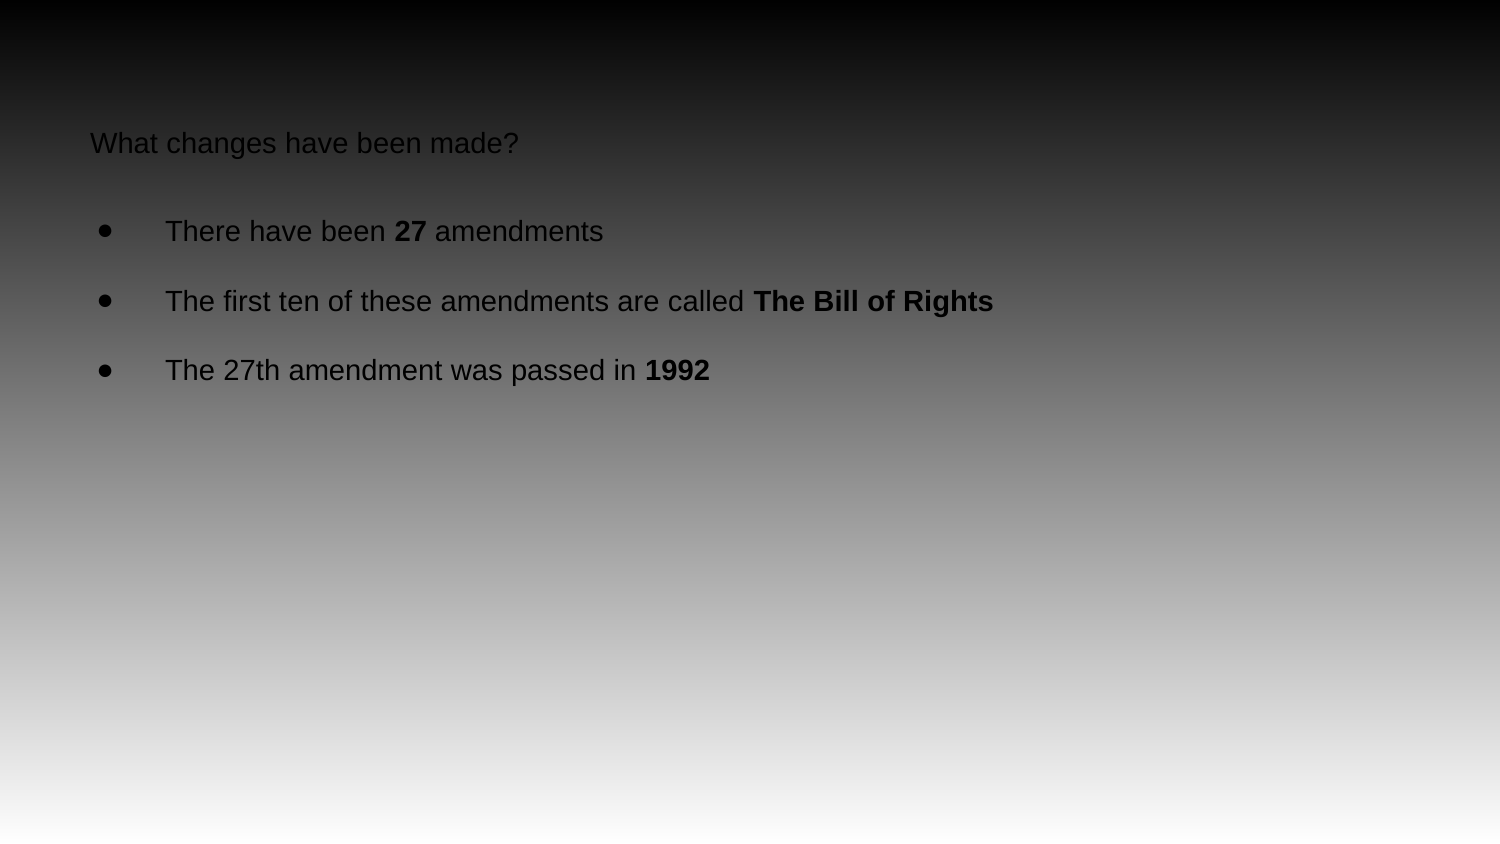

# What changes have been made?
There have been 27 amendments
The first ten of these amendments are called The Bill of Rights
The 27th amendment was passed in 1992